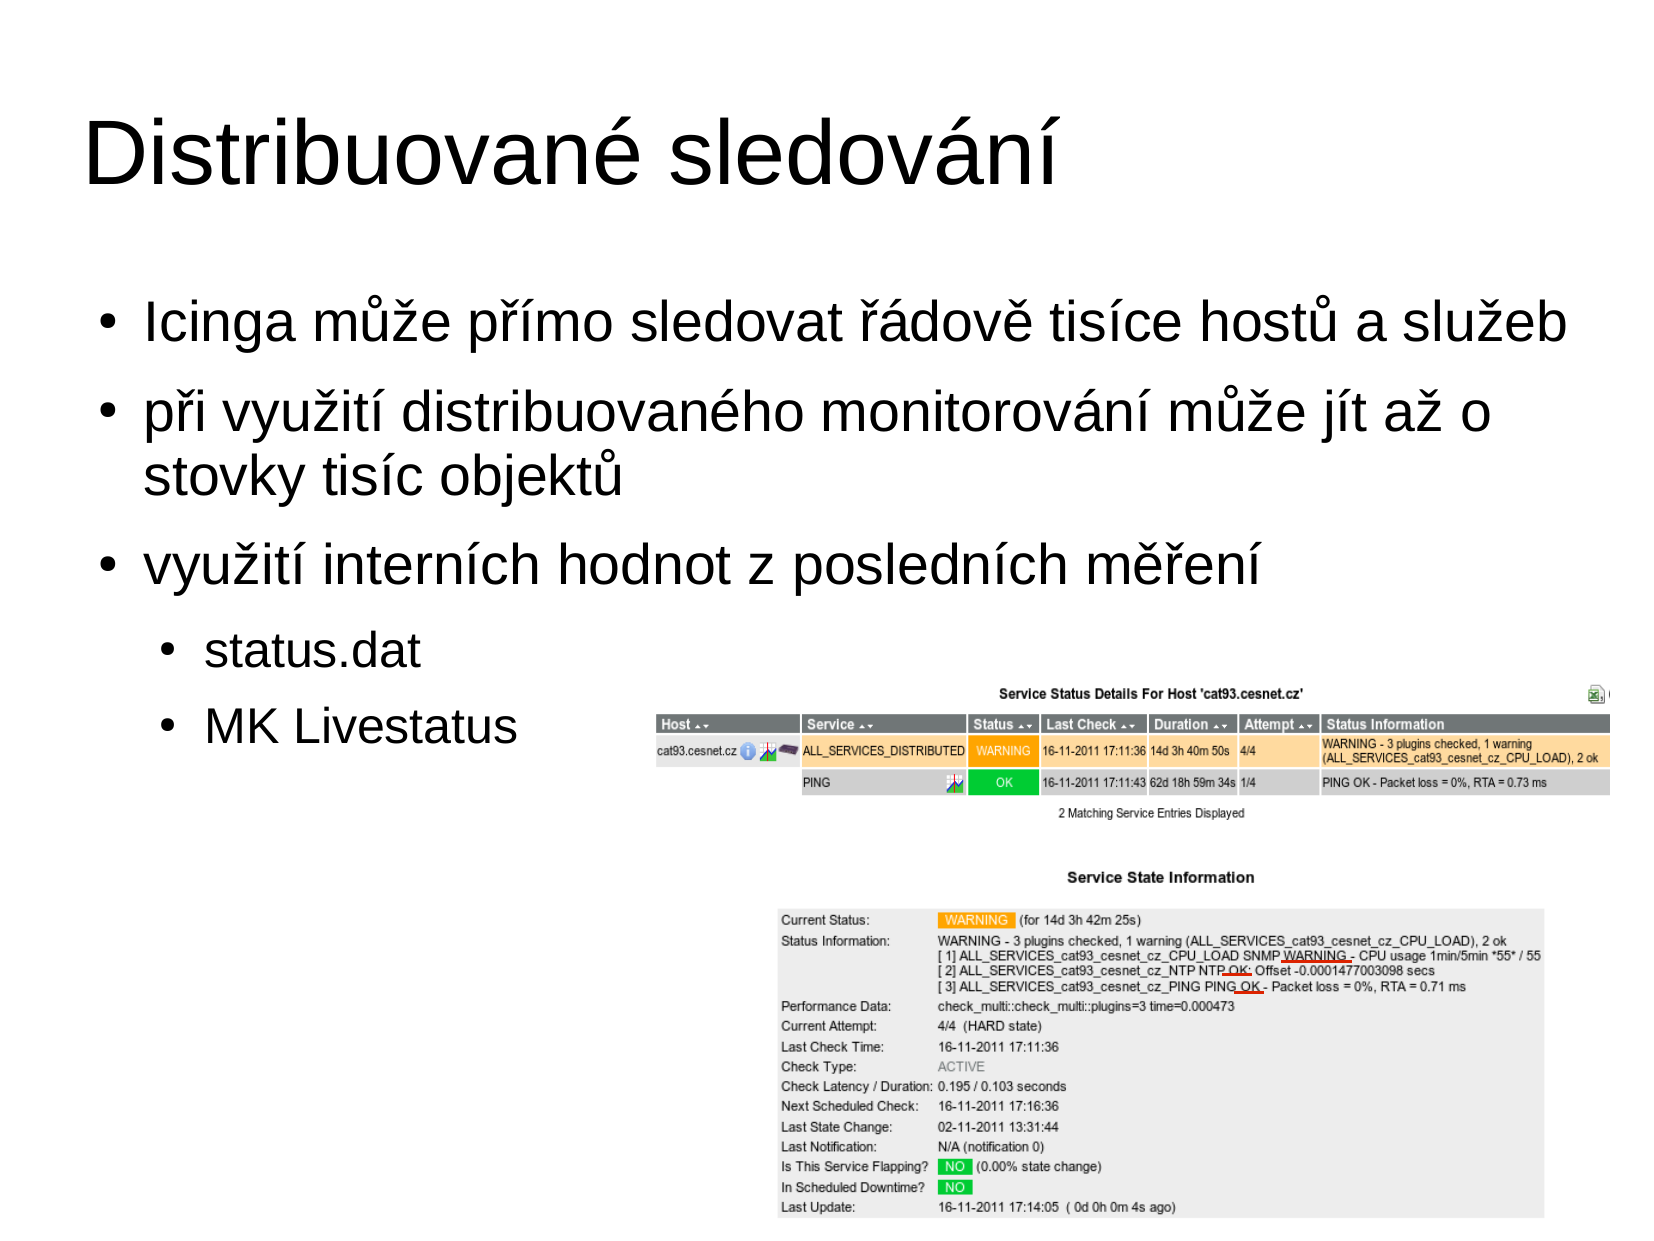

# Distribuované sledování
Icinga může přímo sledovat řádově tisíce hostů a služeb
při využití distribuovaného monitorování může jít až o stovky tisíc objektů
využití interních hodnot z posledních měření
status.dat
MK Livestatus